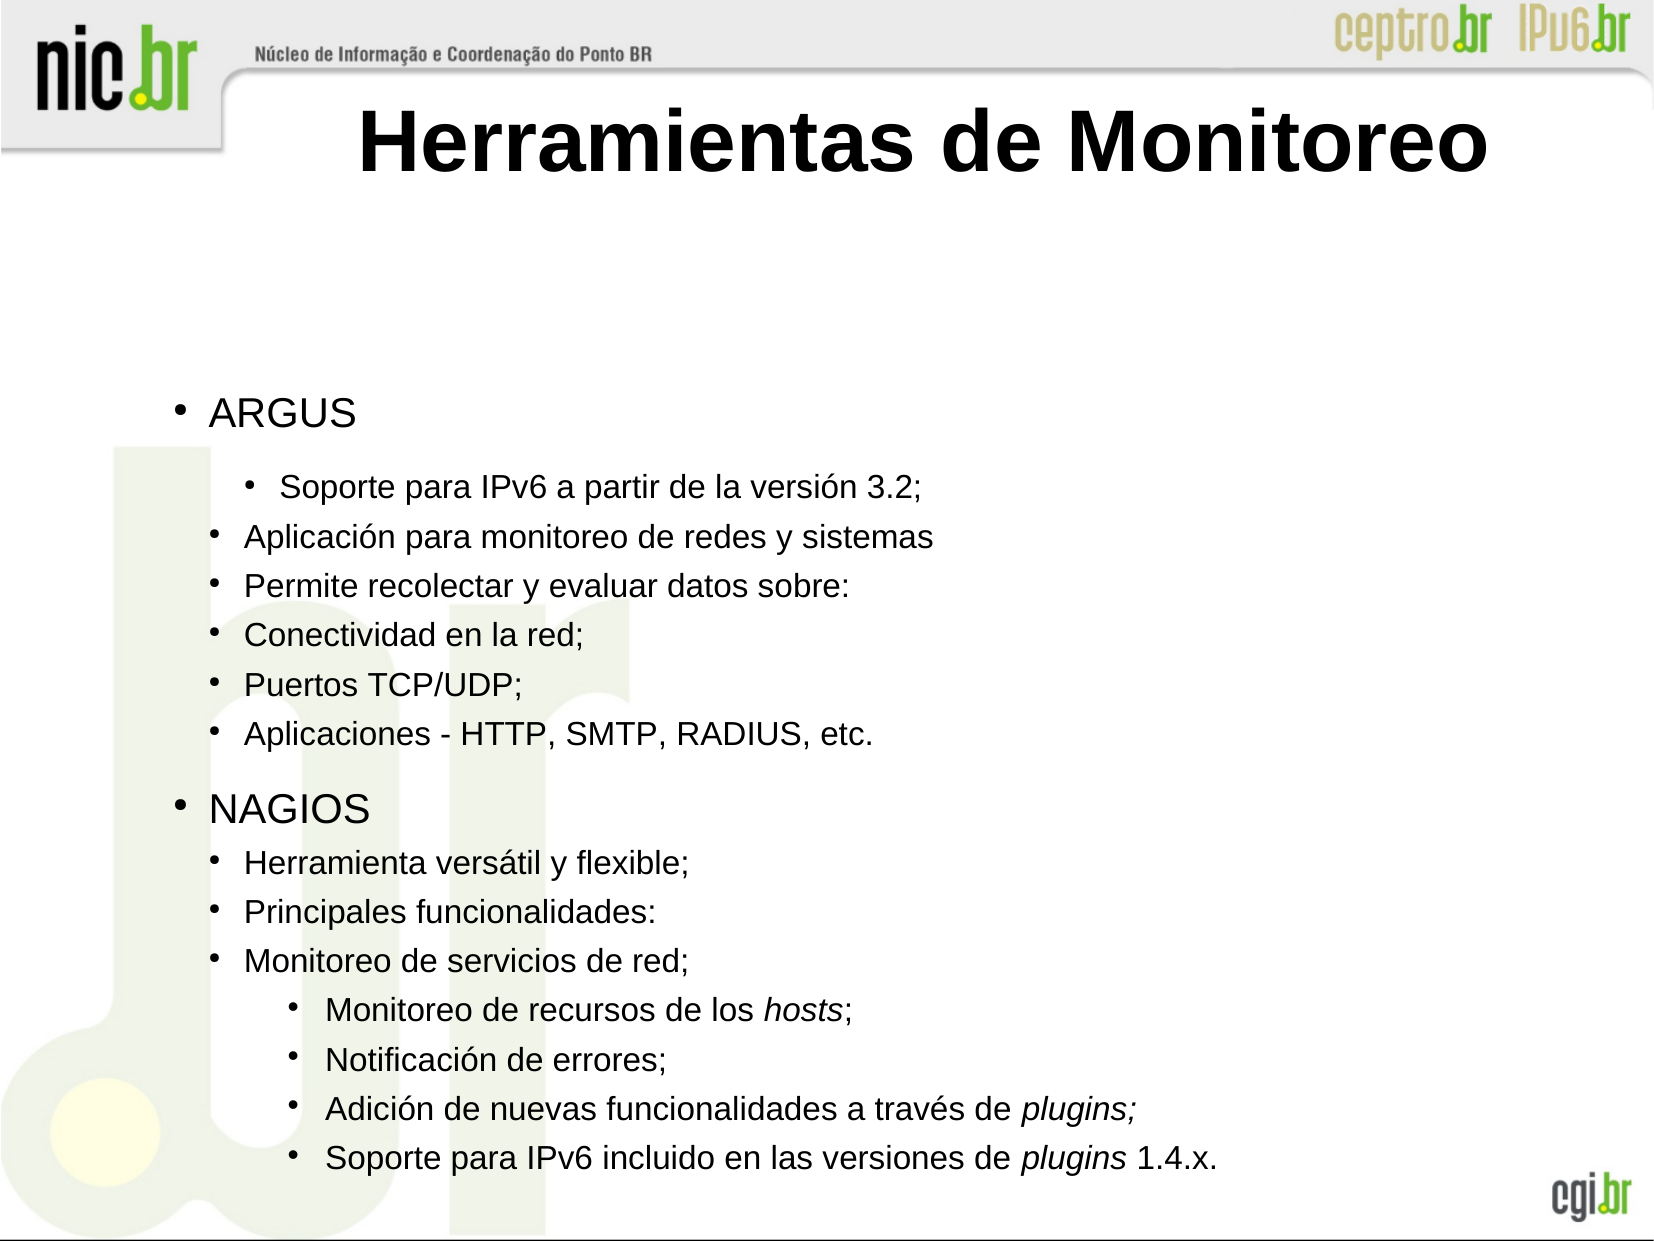

Herramientas de Monitoreo
ARGUS
Soporte para IPv6 a partir de la versión 3.2;
Aplicación para monitoreo de redes y sistemas
Permite recolectar y evaluar datos sobre:
Conectividad en la red;
Puertos TCP/UDP;
Aplicaciones - HTTP, SMTP, RADIUS, etc.
NAGIOS
Herramienta versátil y flexible;
Principales funcionalidades:
Monitoreo de servicios de red;
Monitoreo de recursos de los hosts;
Notificación de errores;
Adición de nuevas funcionalidades a través de plugins;
Soporte para IPv6 incluido en las versiones de plugins 1.4.x.